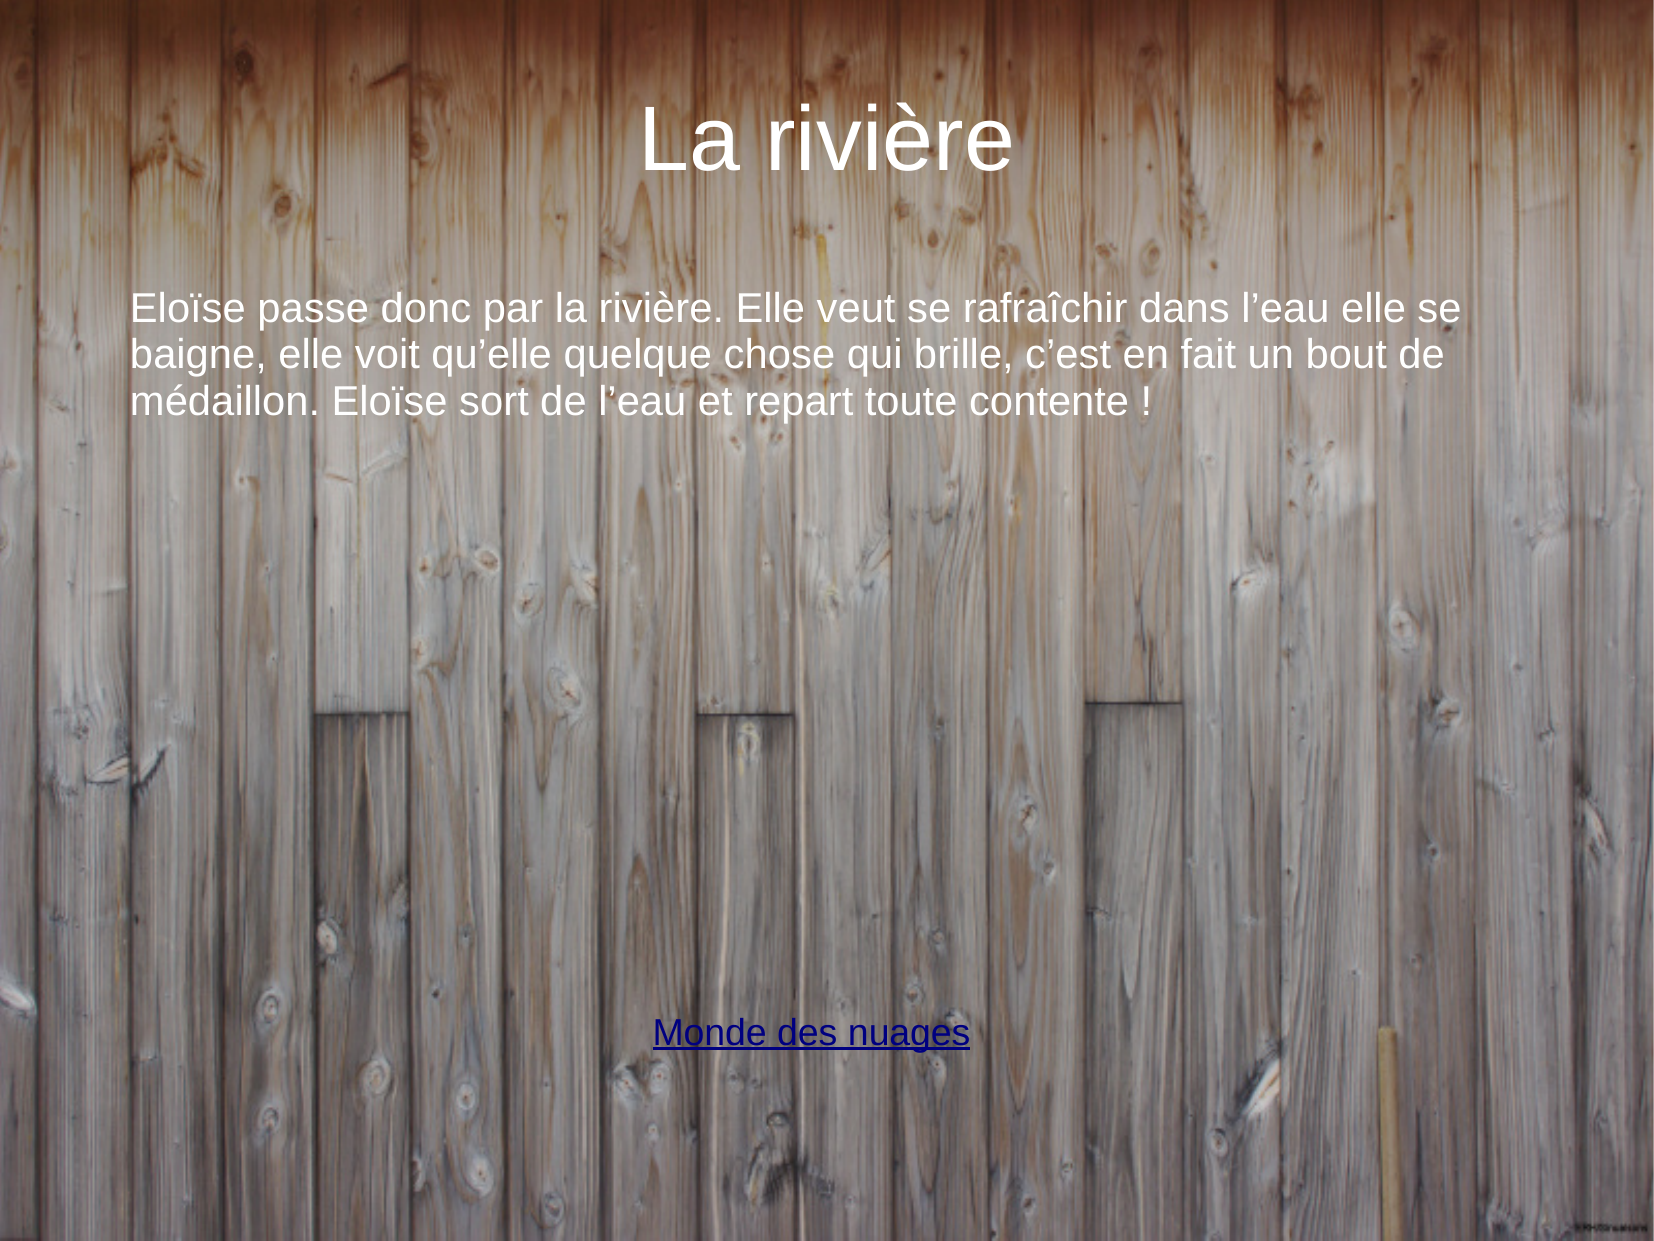

# La rivière
Eloïse passe donc par la rivière. Elle veut se rafraîchir dans l’eau elle se baigne, elle voit qu’elle quelque chose qui brille, c’est en fait un bout de médaillon. Eloïse sort de l’eau et repart toute contente !
Monde des nuages